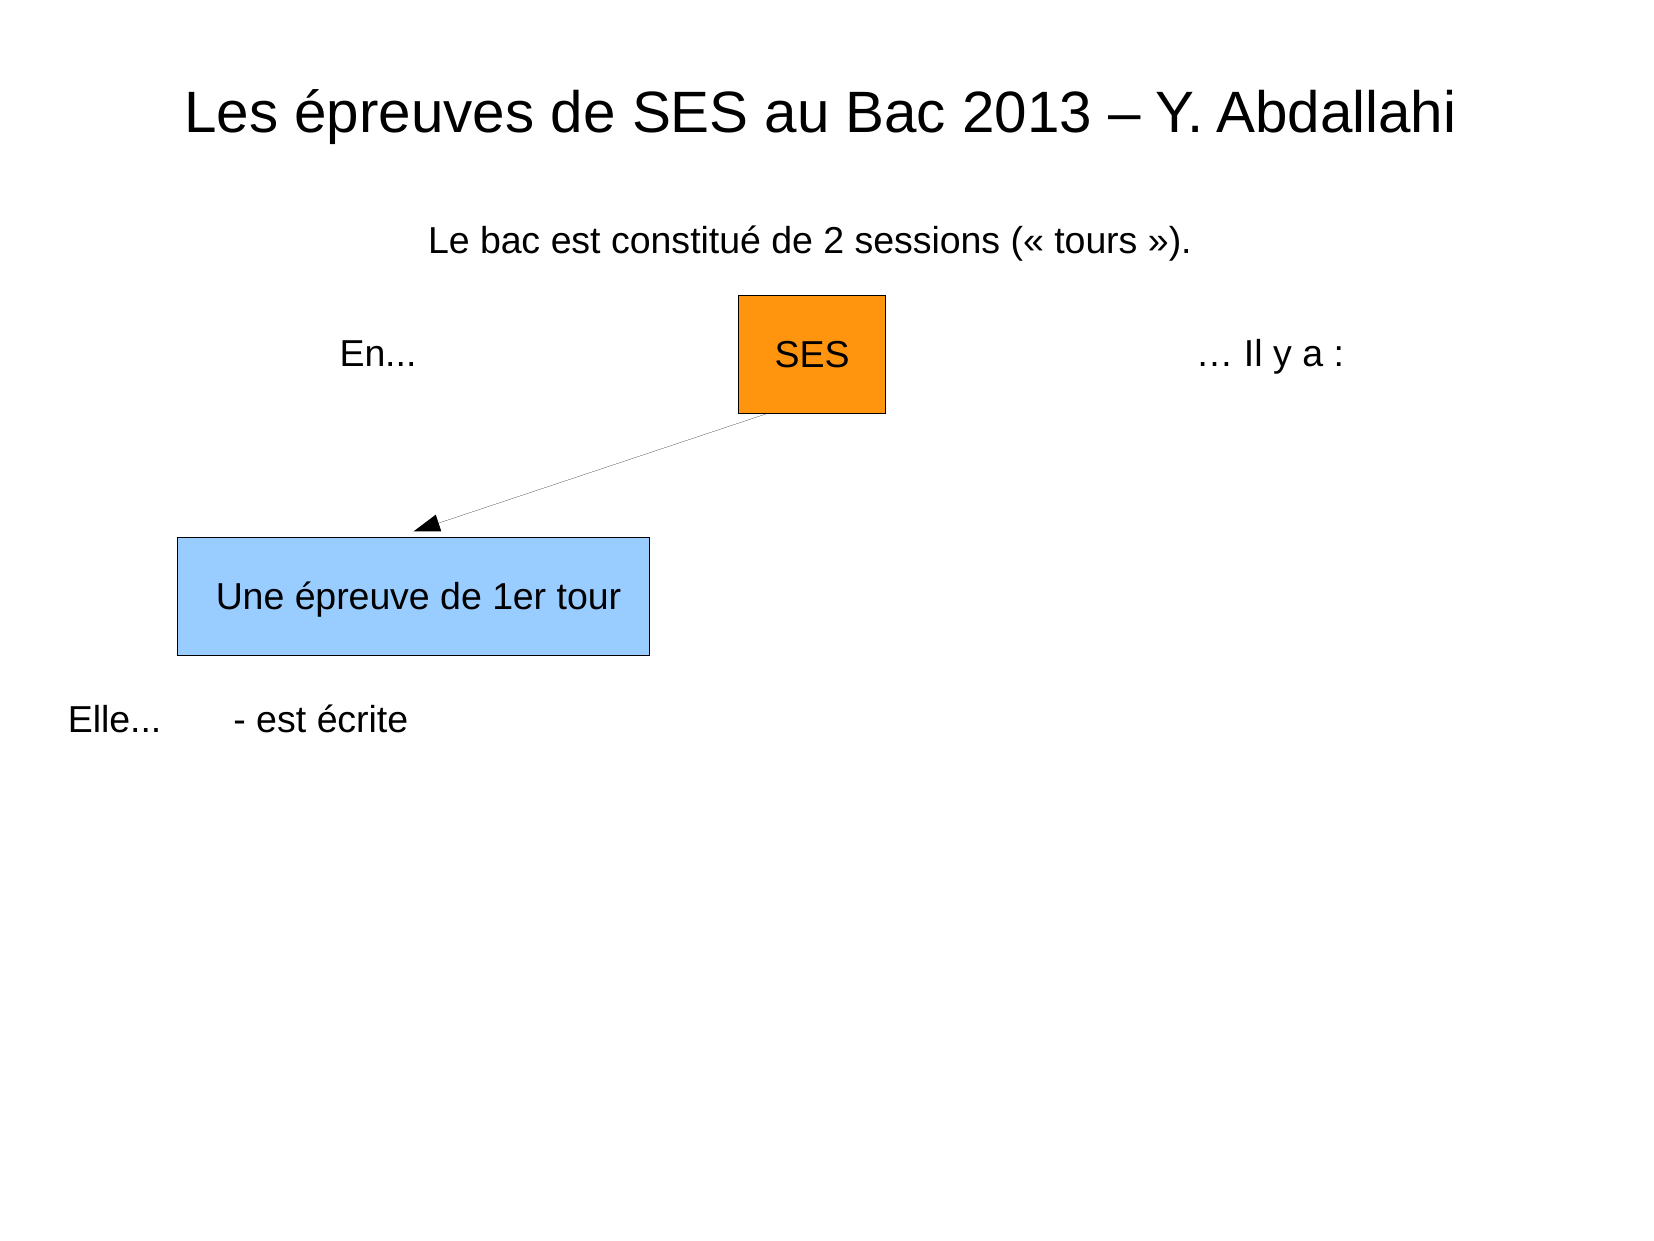

# Les épreuves de SES au Bac 2013 – Y. Abdallahi
Le bac est constitué de 2 sessions (« tours »).
SES
En...
… Il y a :
 Une épreuve de 1er tour
Elle...
- est écrite